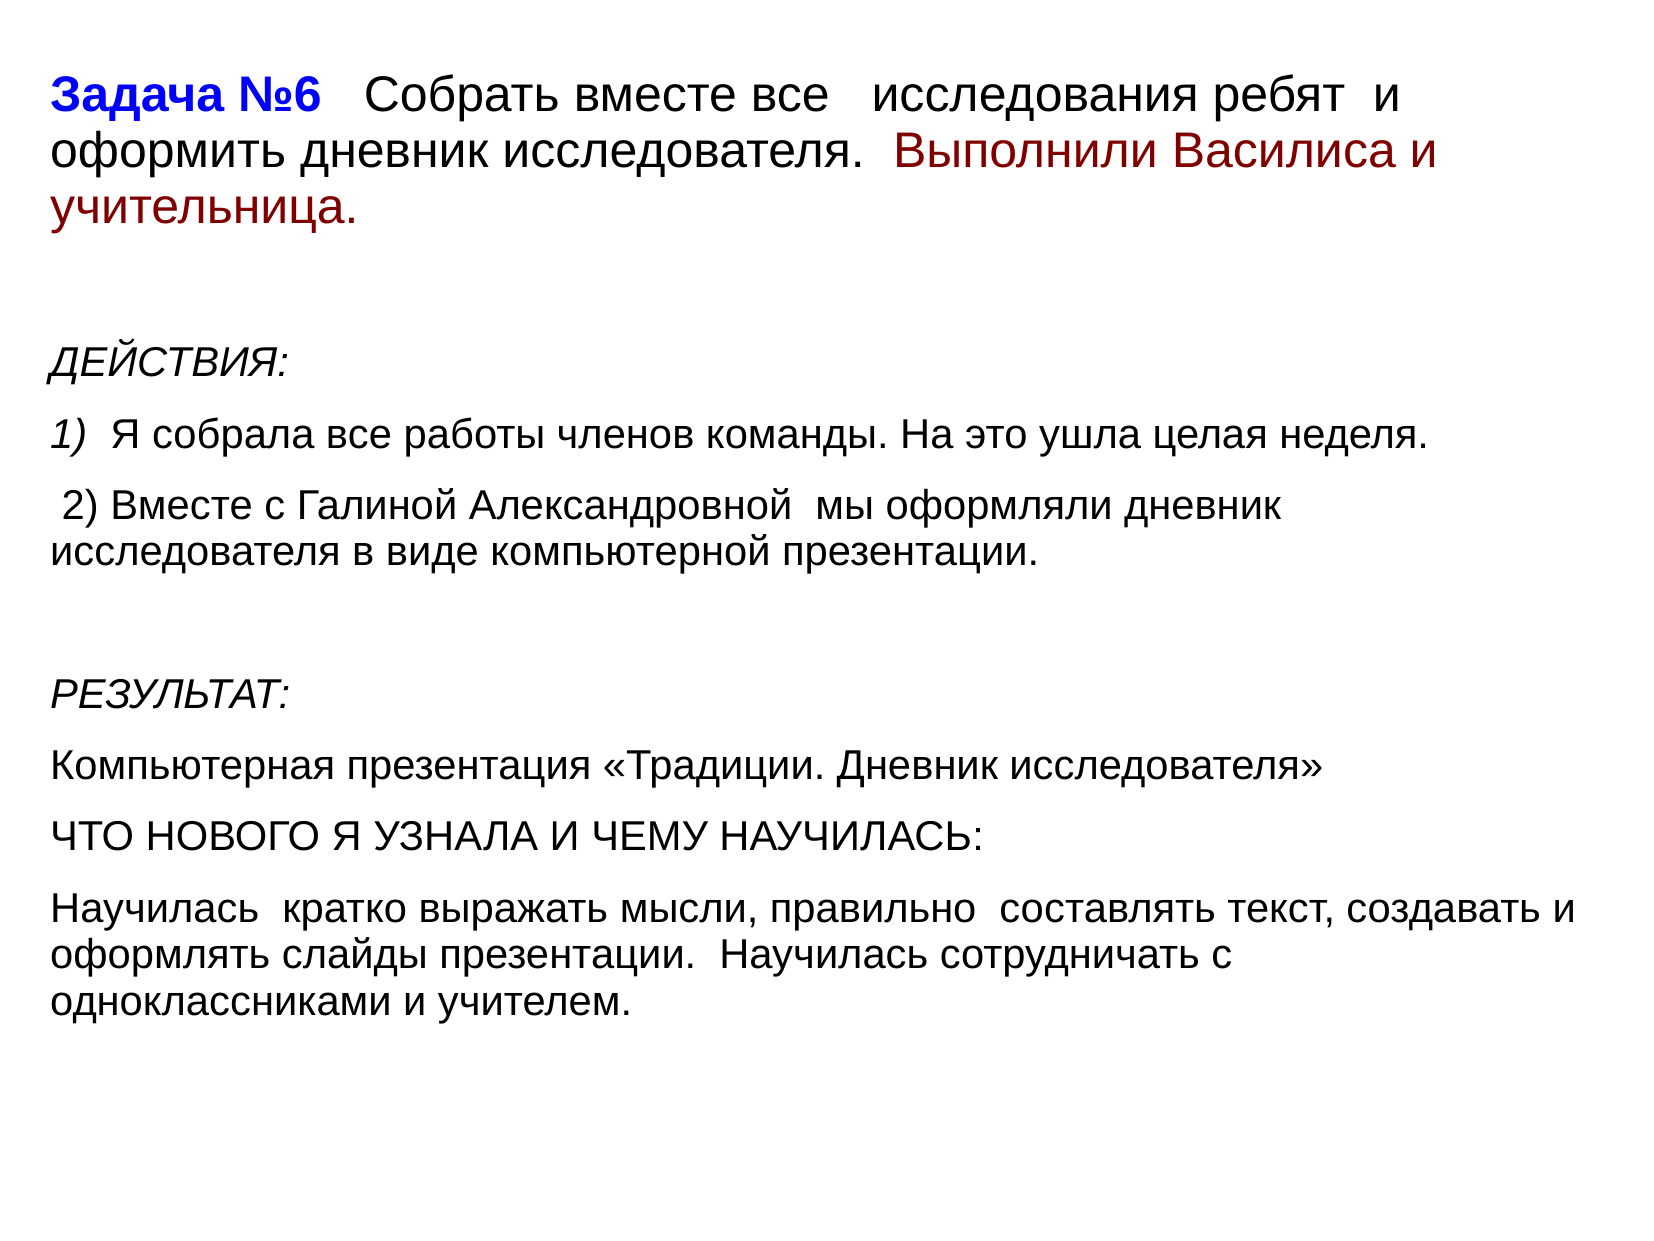

Задача №6 Собрать вместе все исследования ребят и оформить дневник исследователя. Выполнили Василиса и учительница.
ДЕЙСТВИЯ:
1) Я собрала все работы членов команды. На это ушла целая неделя.
 2) Вместе с Галиной Александровной мы оформляли дневник исследователя в виде компьютерной презентации.
РЕЗУЛЬТАТ:
Компьютерная презентация «Традиции. Дневник исследователя»
ЧТО НОВОГО Я УЗНАЛА И ЧЕМУ НАУЧИЛАСЬ:
Научилась кратко выражать мысли, правильно составлять текст, создавать и оформлять слайды презентации. Научилась сотрудничать с одноклассниками и учителем.